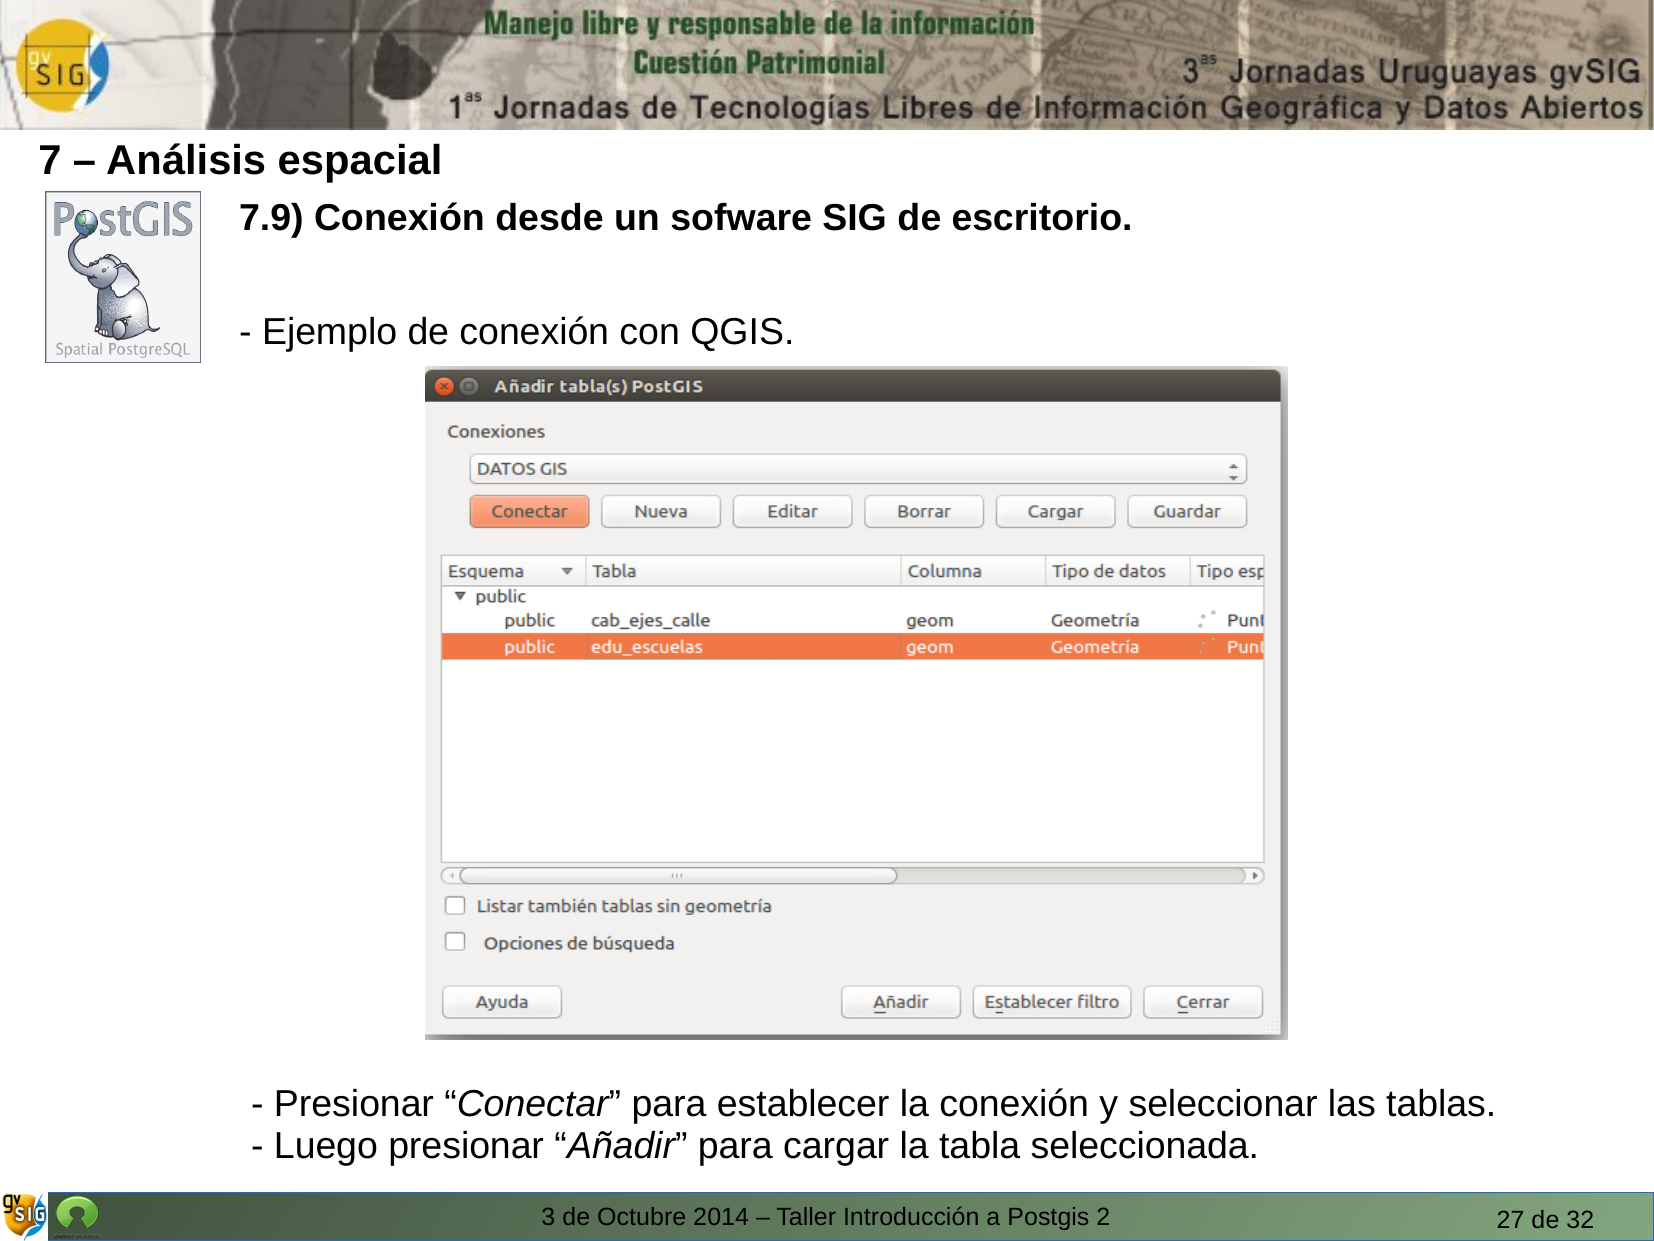

7 – Análisis espacial
7.9) Conexión desde un sofware SIG de escritorio.
- Ejemplo de conexión con QGIS.
- Presionar “Conectar” para establecer la conexión y seleccionar las tablas.
- Luego presionar “Añadir” para cargar la tabla seleccionada.
3 de Octubre 2014 – Taller Introducción a Postgis 2
 de 32